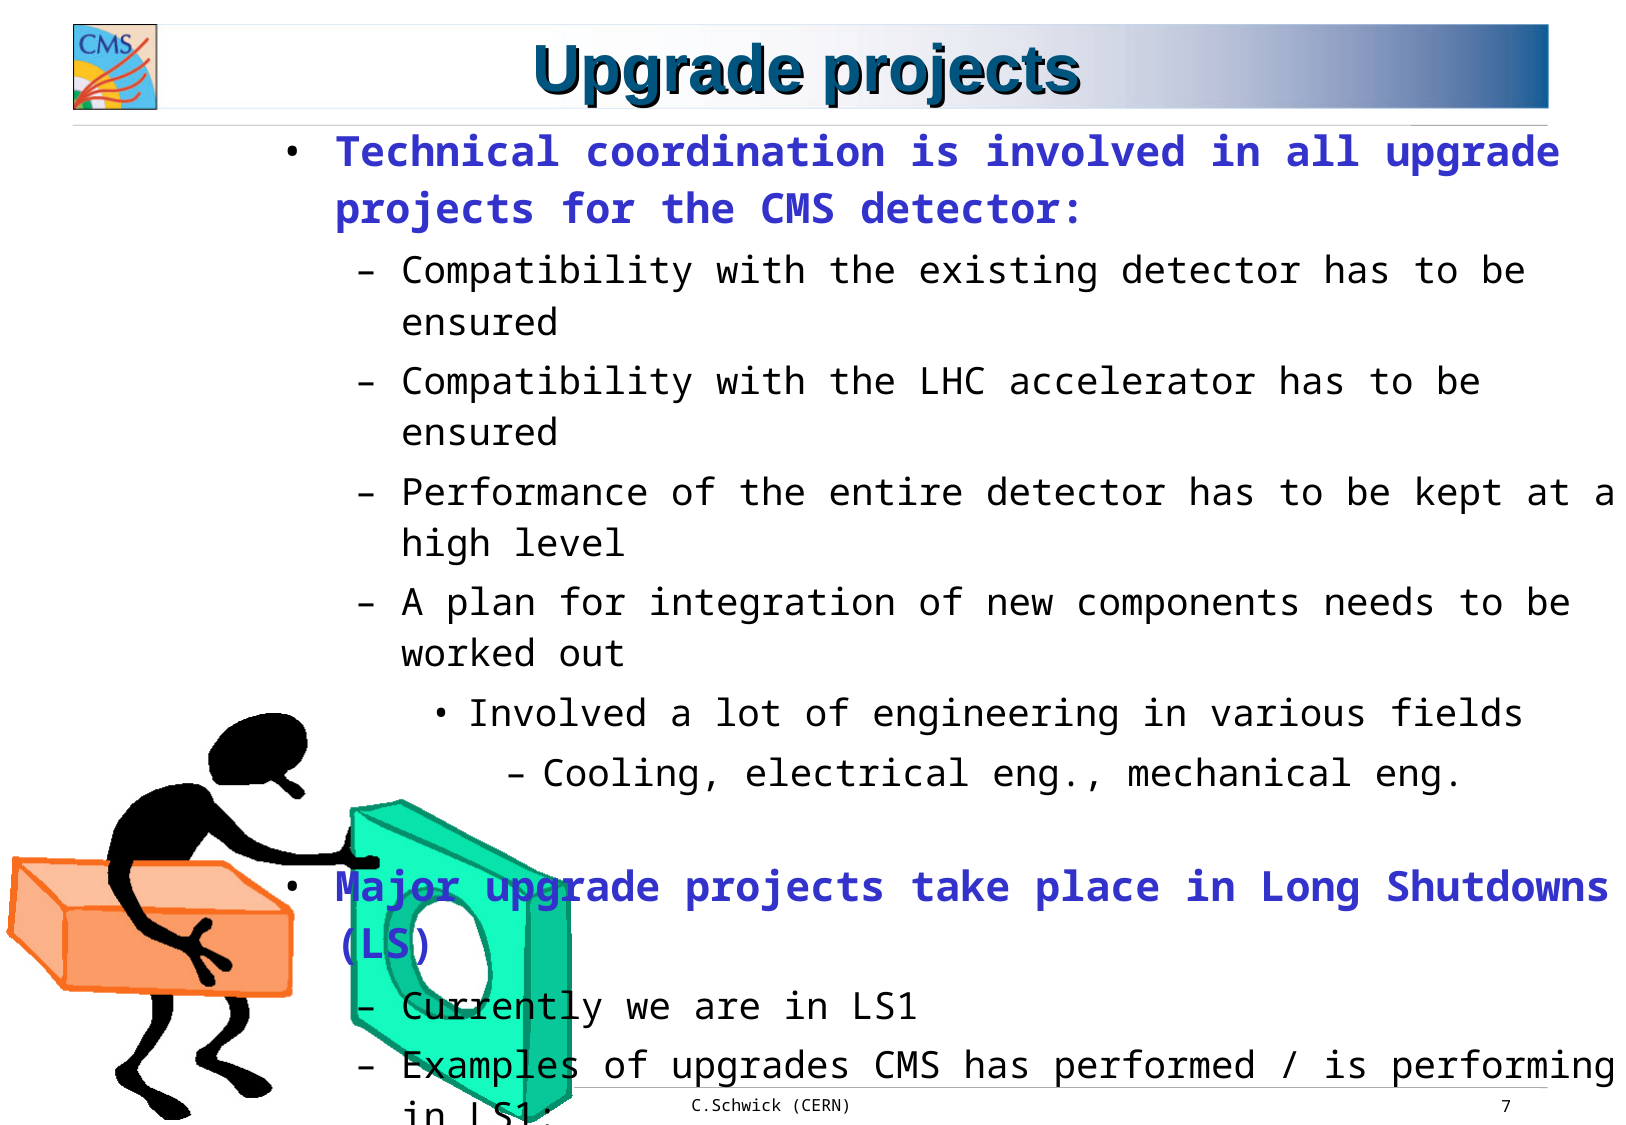

# Upgrade projects
Technical coordination is involved in all upgrade projects for the CMS detector:
Compatibility with the existing detector has to be ensured
Compatibility with the LHC accelerator has to be ensured
Performance of the entire detector has to be kept at a high level
A plan for integration of new components needs to be worked out
Involved a lot of engineering in various fields
Cooling, electrical eng., mechanical eng.
Major upgrade projects take place in Long Shutdowns (LS)
Currently we are in LS1
Examples of upgrades CMS has performed / is performing in LS1:
YE4
New muon RPC chambers RE4
New muon CSC chambers ME4/2 (CSC chambers)
New readout electronics with finer granularity for ME1/1
Inner CSC chambers at high eta, with high occupancy
New sensors in HCAL
Refurbishment of the tracker cooling
New DAQ system
New detectors for beam diagnostics and luminosity measurement